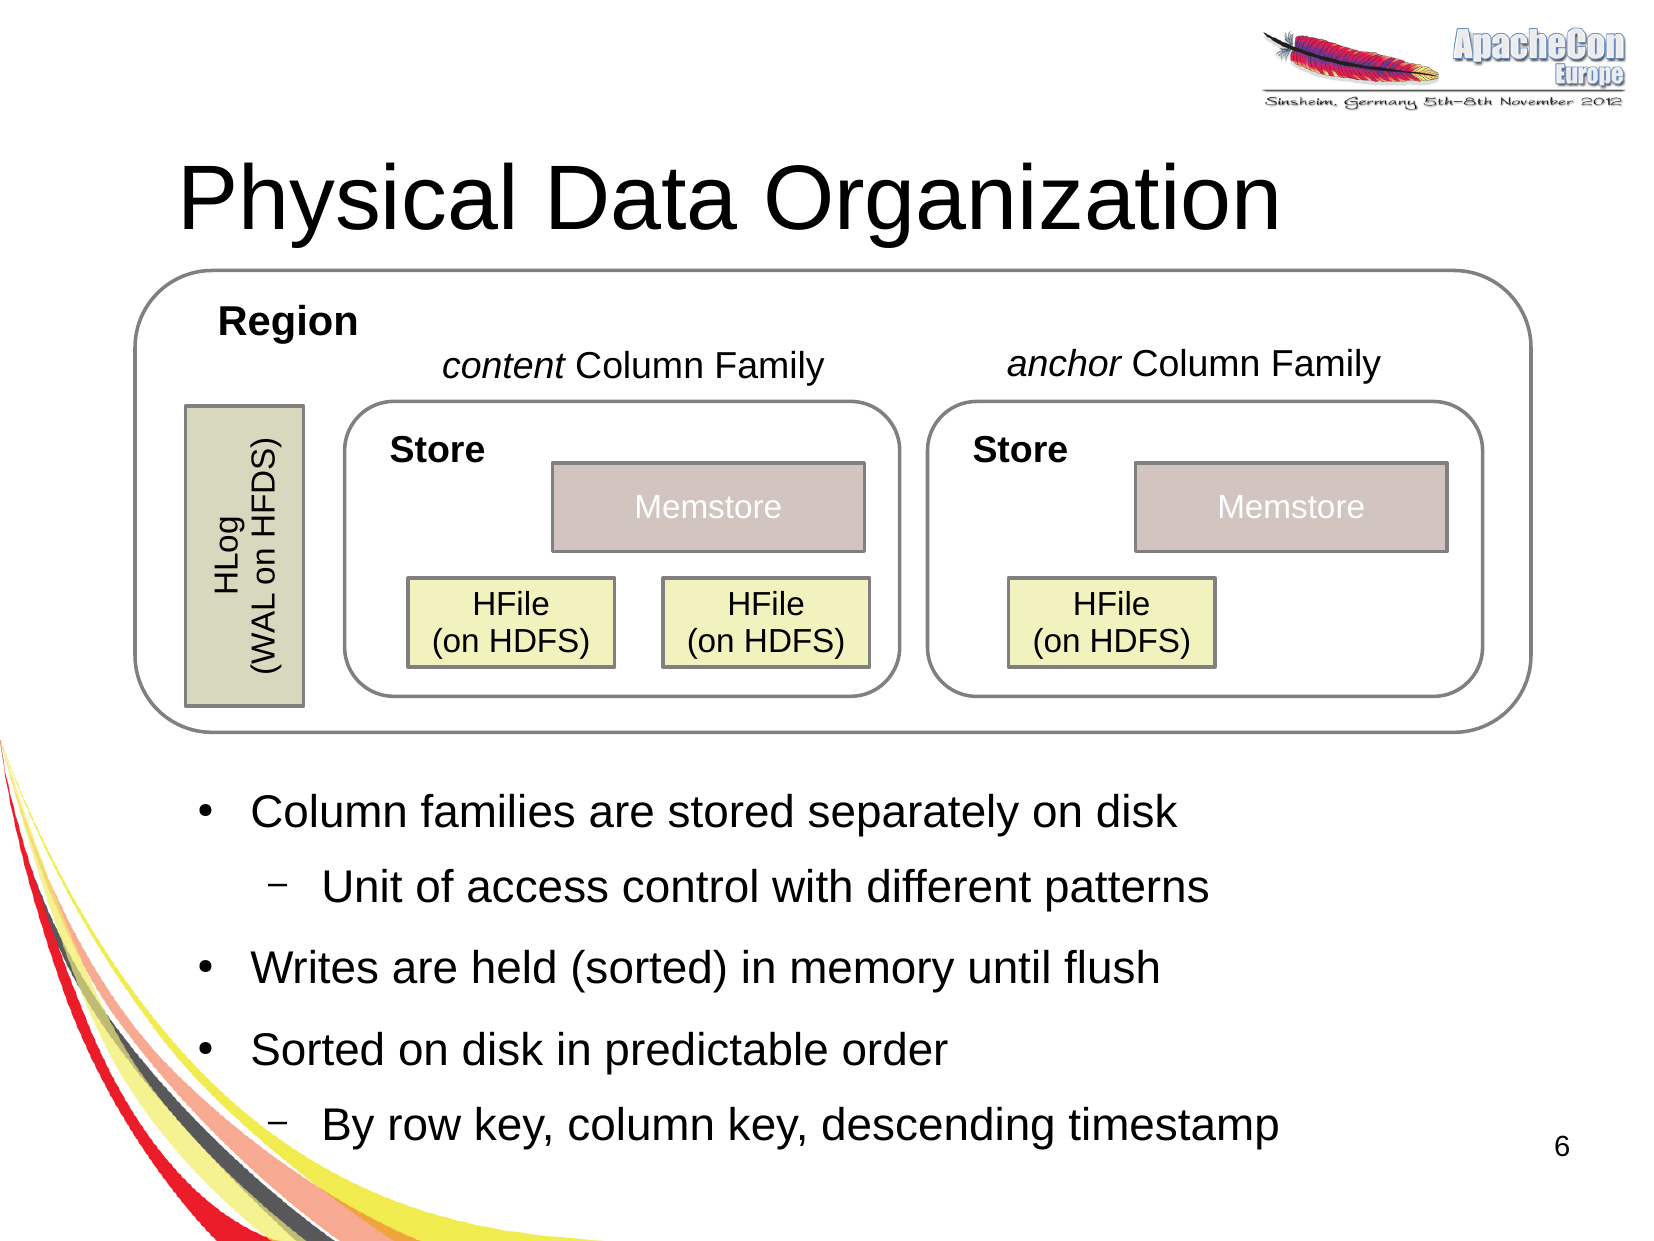

# Physical Data Organization
Region
anchor Column Family
content Column Family
Store
Store
Memstore
Memstore
HLog
(WAL on HFDS)
HFile
(on HDFS)
HFile
(on HDFS)
HFile
(on HDFS)
Column families are stored separately on disk
Unit of access control with different patterns
Writes are held (sorted) in memory until flush
Sorted on disk in predictable order
By row key, column key, descending timestamp
6